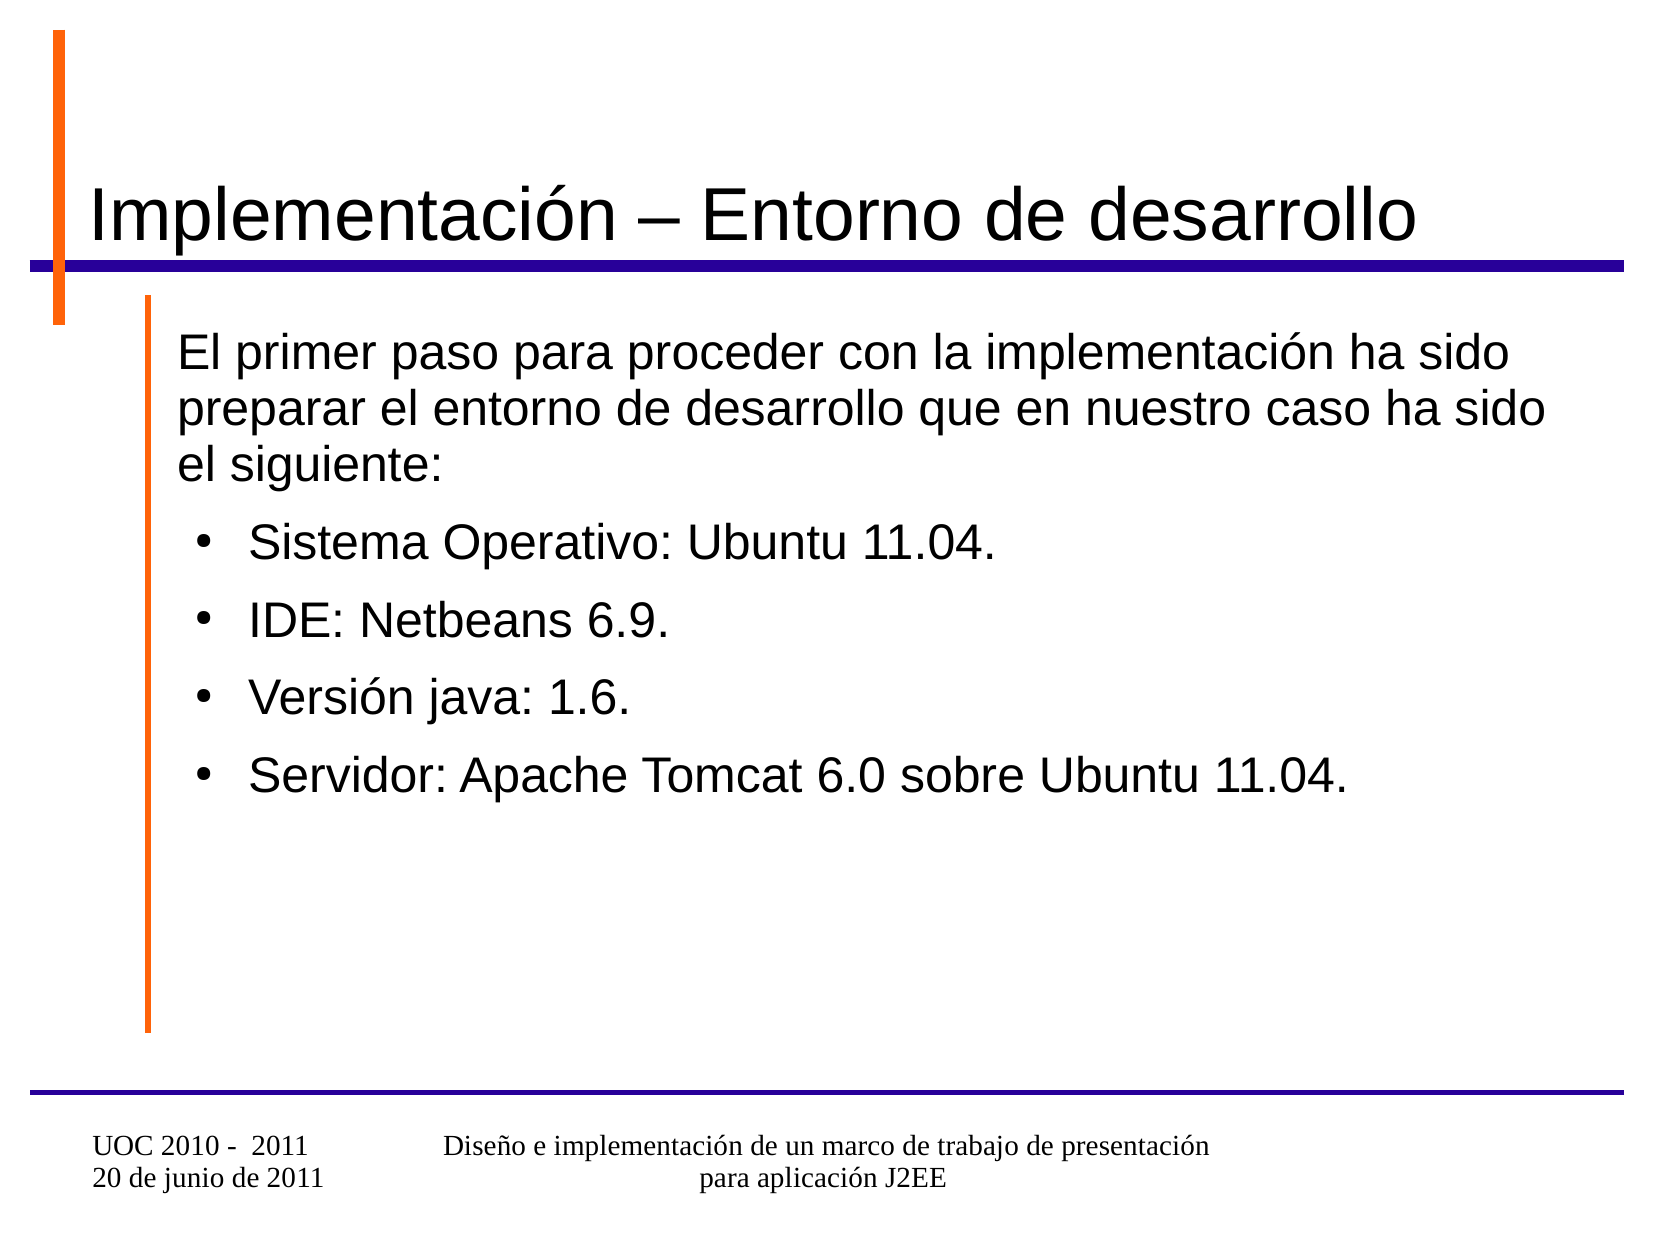

# Implementación – Entorno de desarrollo
El primer paso para proceder con la implementación ha sido preparar el entorno de desarrollo que en nuestro caso ha sido el siguiente:
Sistema Operativo: Ubuntu 11.04.
IDE: Netbeans 6.9.
Versión java: 1.6.
Servidor: Apache Tomcat 6.0 sobre Ubuntu 11.04.